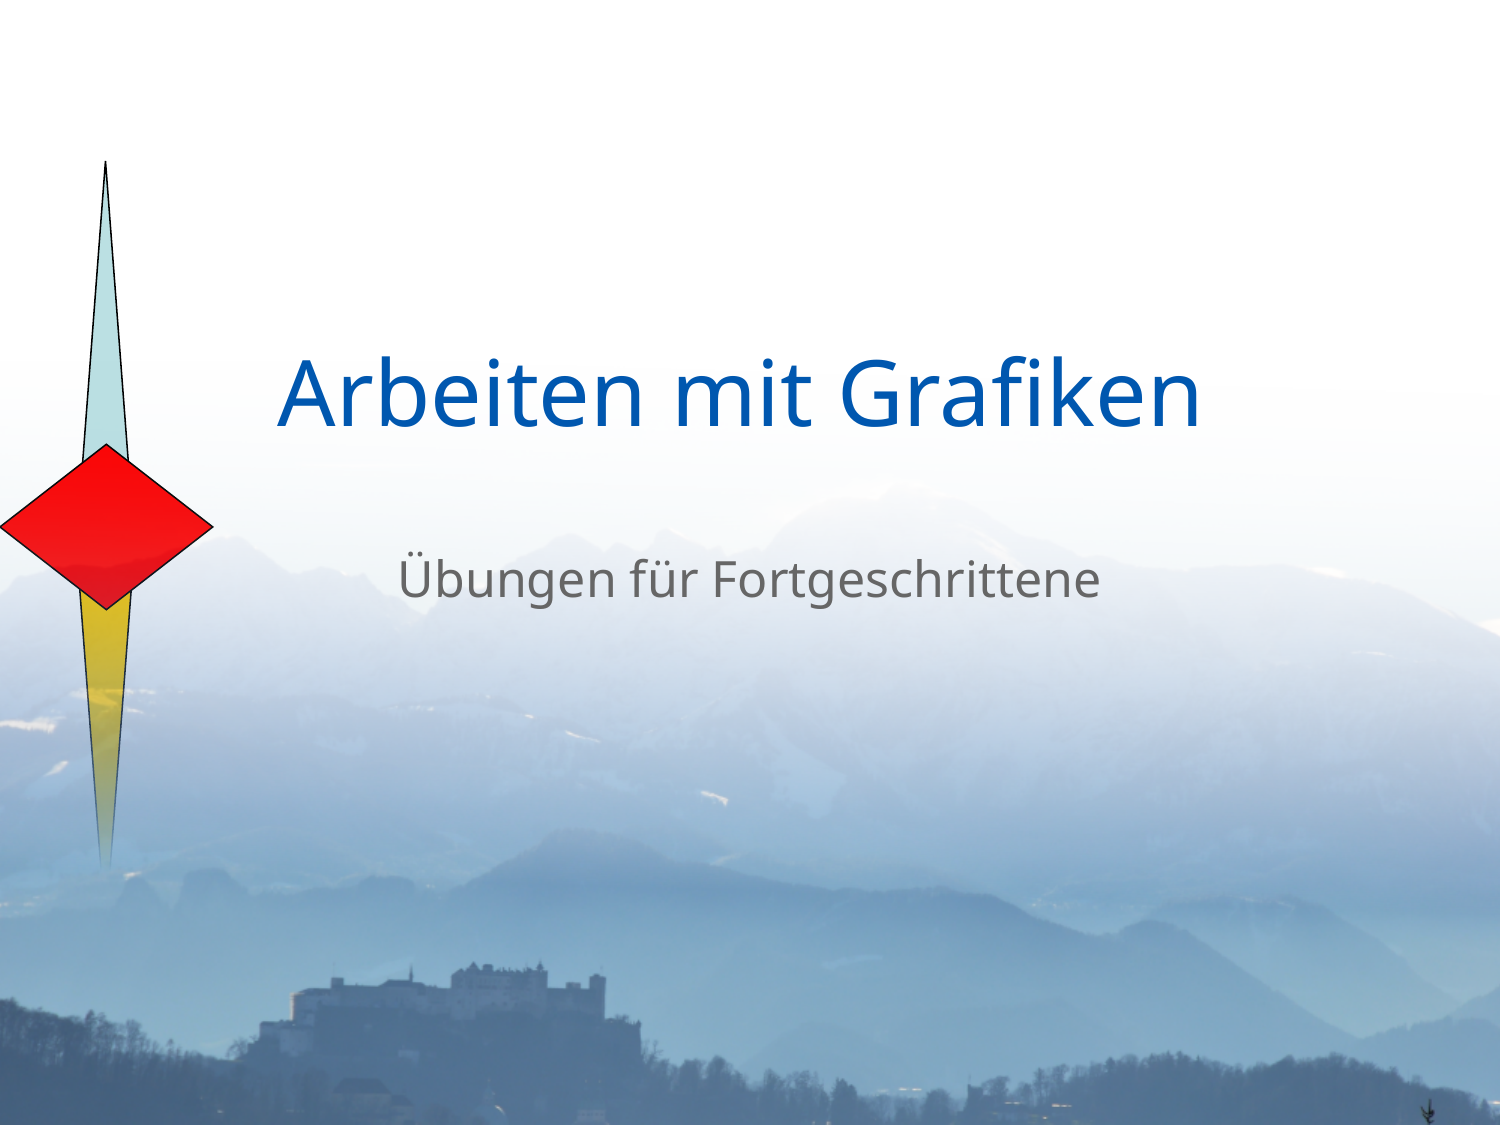

# Arbeiten mit Grafiken Übungen für Fortgeschrittene